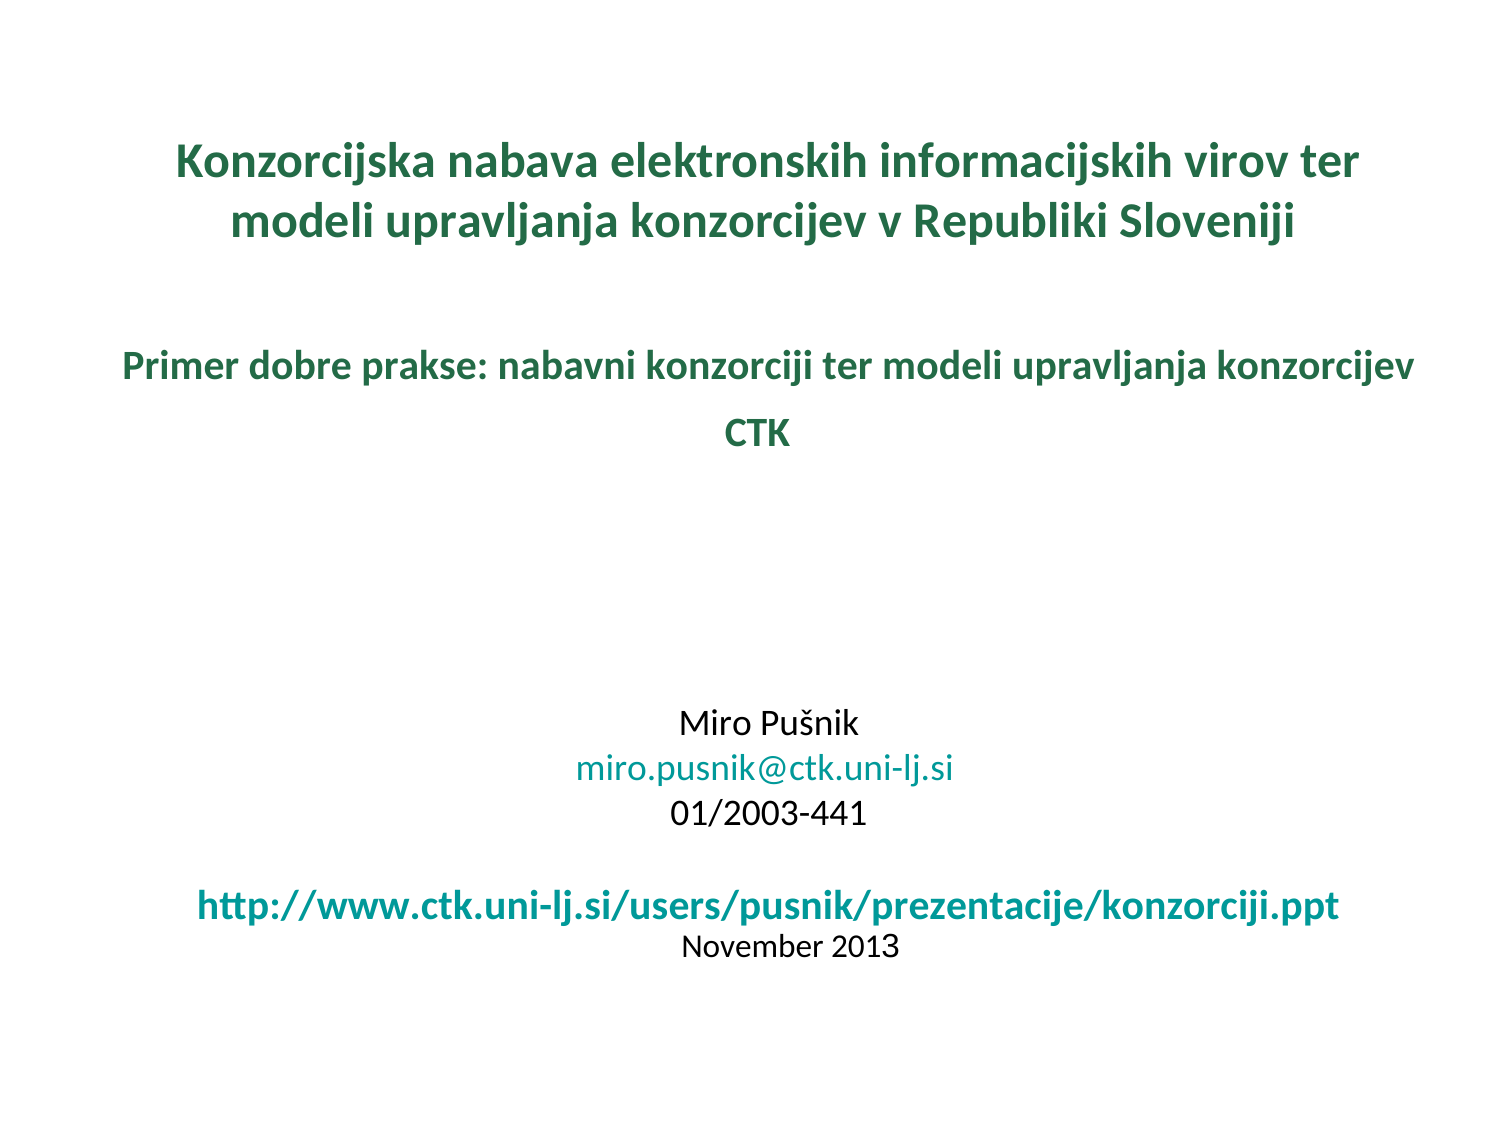

# Konzorcijska nabava elektronskih informacijskih virov ter modeli upravljanja konzorcijev v Republiki Sloveniji Primer dobre prakse: nabavni konzorciji ter modeli upravljanja konzorcijev CTK  Miro Pušnik miro.pusnik@ctk.uni-lj.si 01/2003-441 http://www.ctk.uni-lj.si/users/pusnik/prezentacije/konzorciji.ppt
November 2013